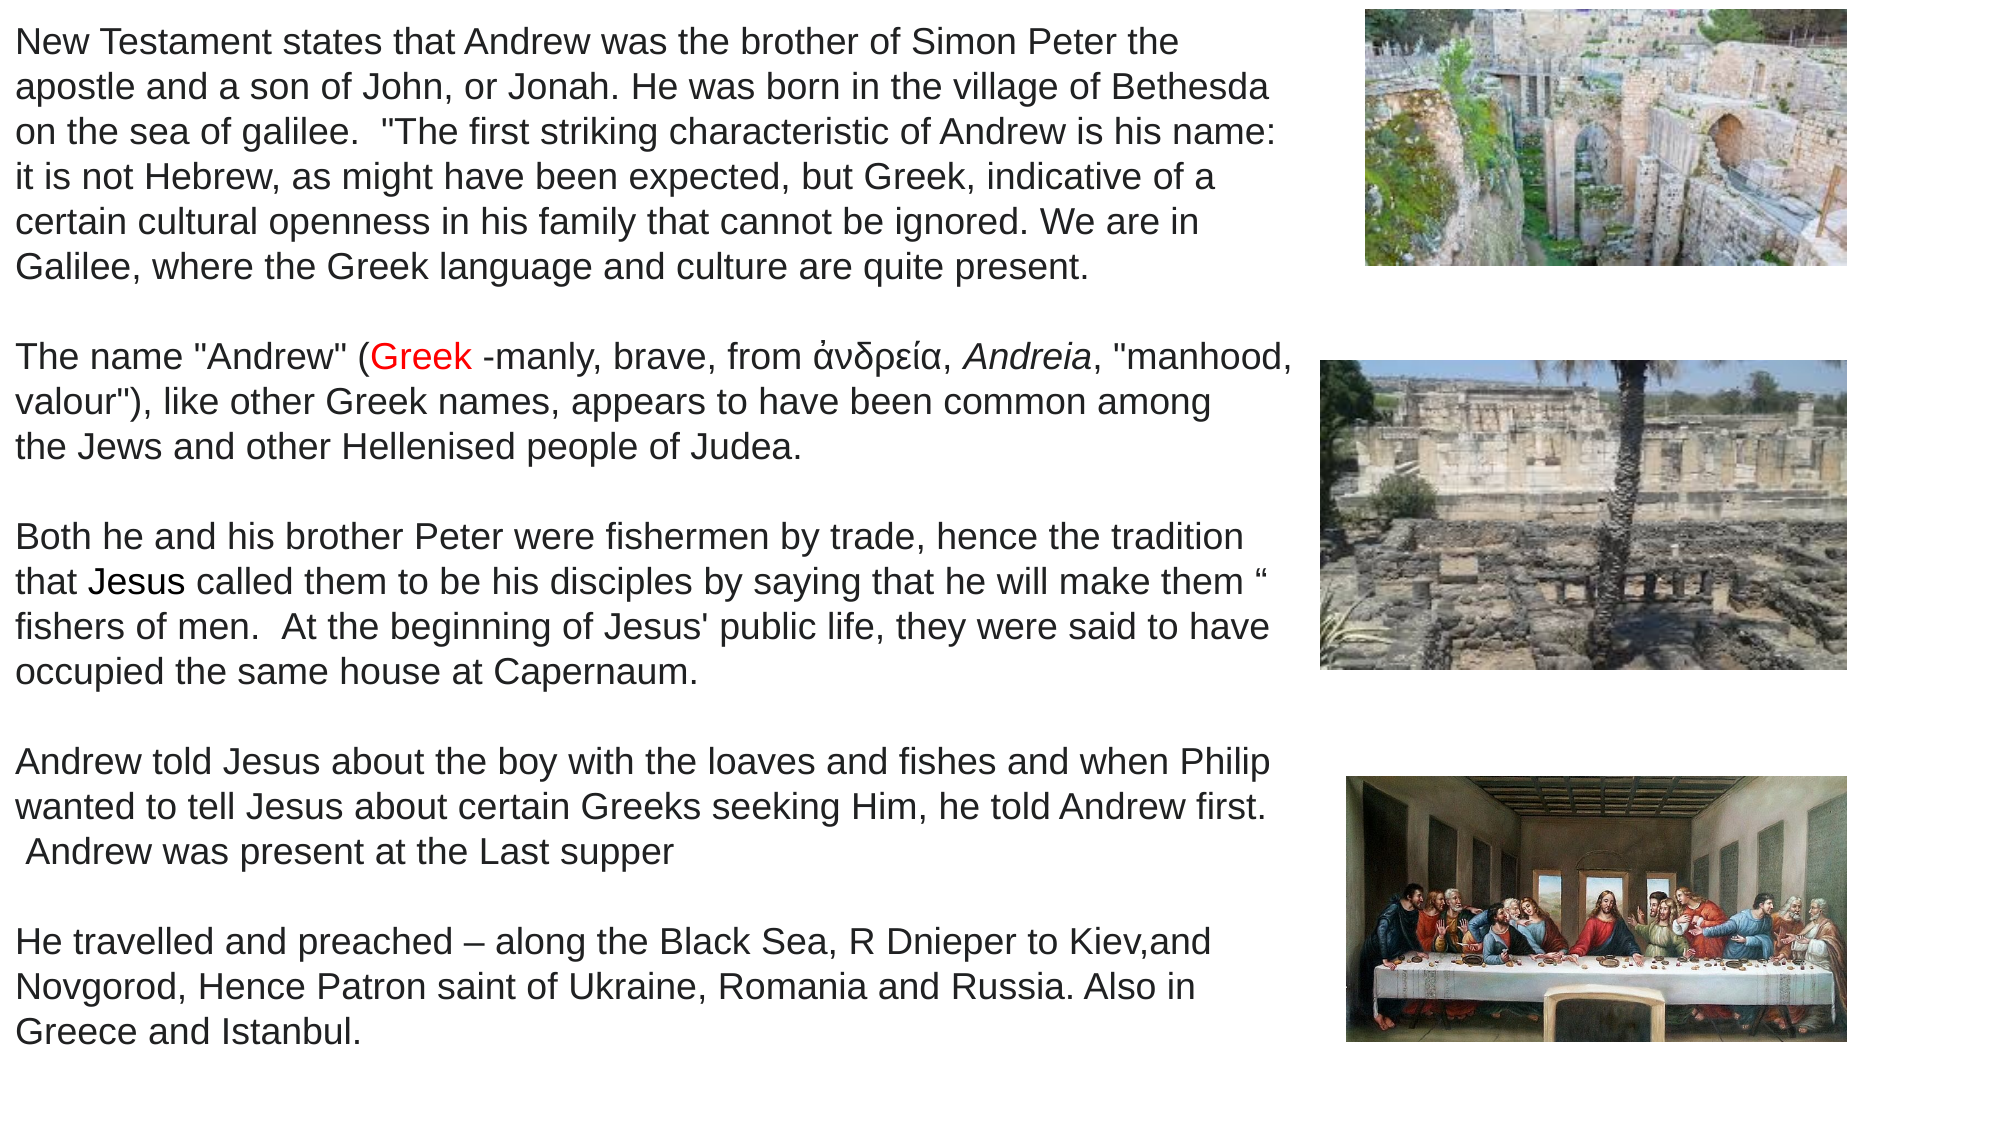

New Testament states that Andrew was the brother of Simon Peter the apostle and a son of John, or Jonah. He was born in the village of Bethesda on the sea of galilee.  "The first striking characteristic of Andrew is his name: it is not Hebrew, as might have been expected, but Greek, indicative of a certain cultural openness in his family that cannot be ignored. We are in Galilee, where the Greek language and culture are quite present.
The name "Andrew" (Greek -manly, brave, from ἀνδρεία, Andreia, "manhood, valour"), like other Greek names, appears to have been common among the Jews and other Hellenised people of Judea.
Both he and his brother Peter were fishermen by trade, hence the tradition that Jesus called them to be his disciples by saying that he will make them “fishers of men.  At the beginning of Jesus' public life, they were said to have occupied the same house at Capernaum.
Andrew told Jesus about the boy with the loaves and fishes and when Philip wanted to tell Jesus about certain Greeks seeking Him, he told Andrew first.  Andrew was present at the Last supper
He travelled and preached – along the Black Sea, R Dnieper to Kiev,and Novgorod, Hence Patron saint of Ukraine, Romania and Russia. Also in Greece and Istanbul.